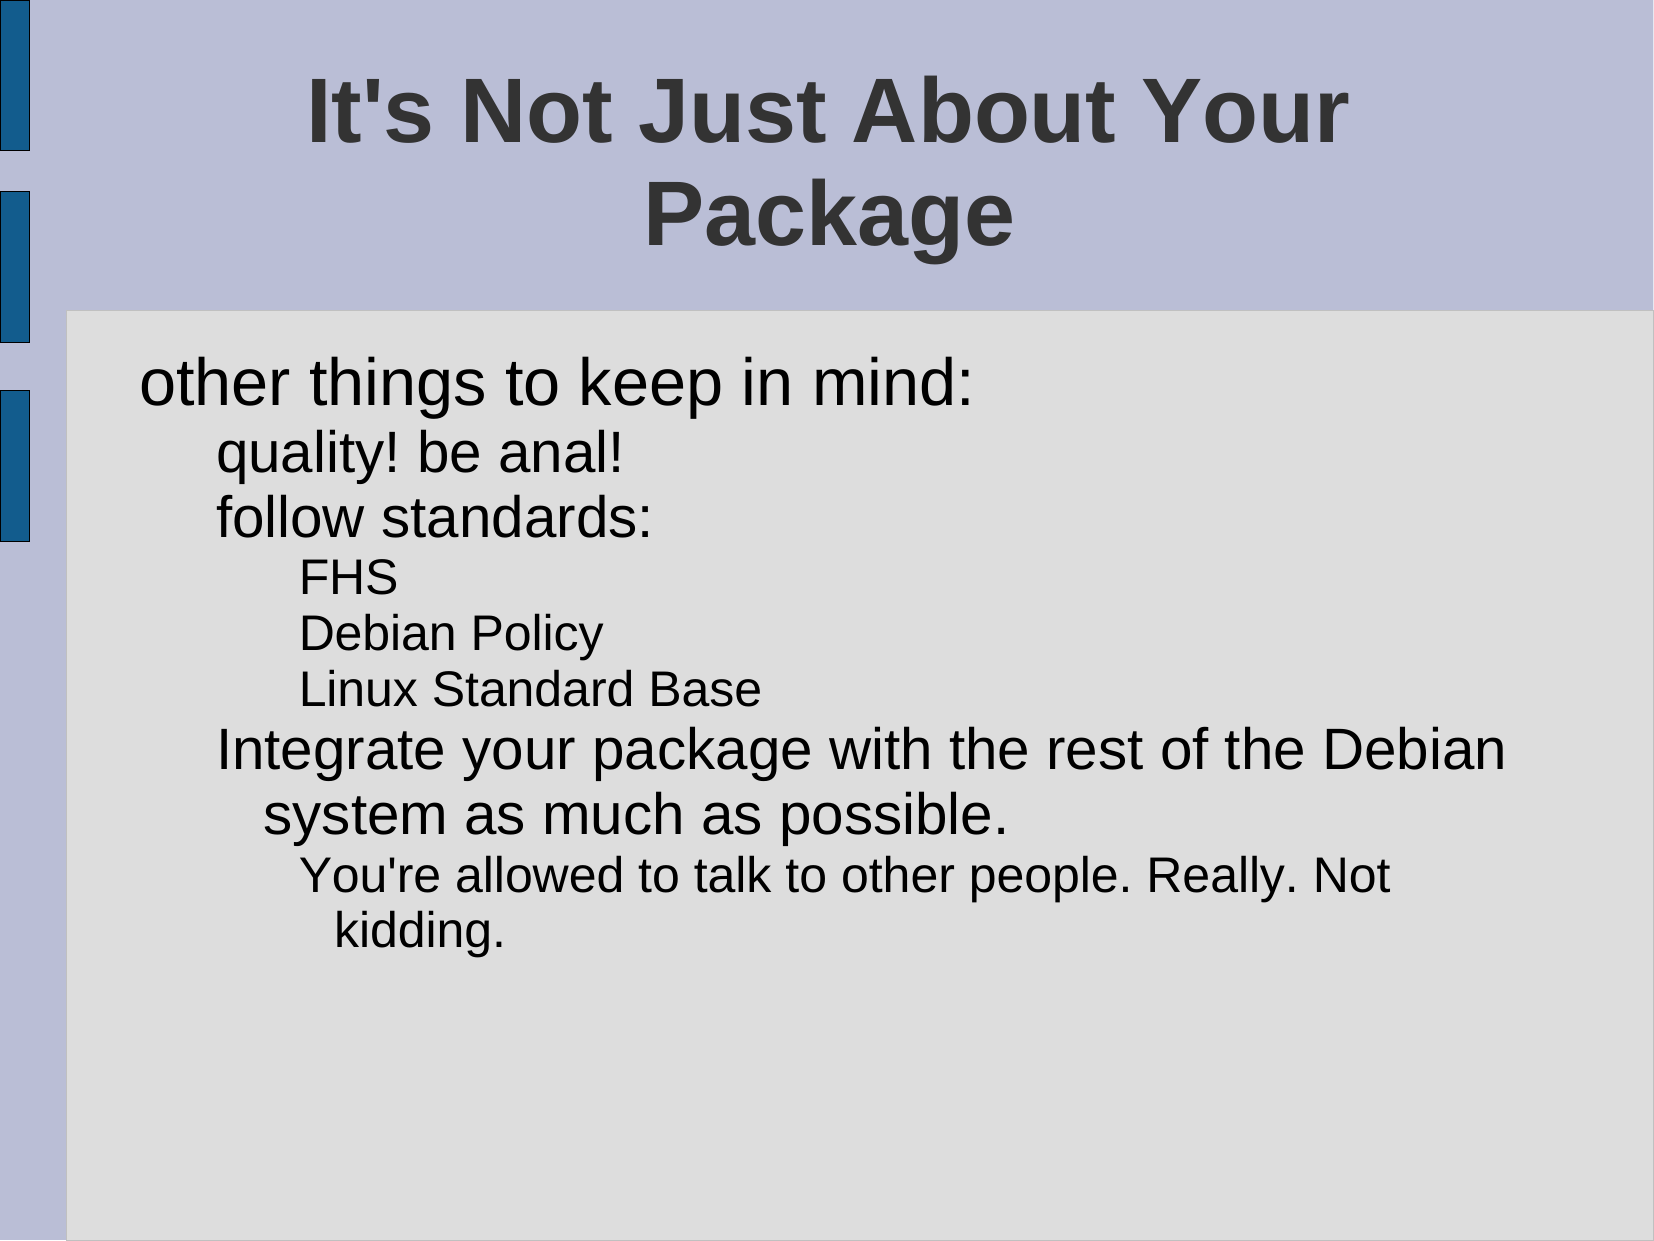

# It's Not Just About Your Package
other things to keep in mind:
quality! be anal!
follow standards:
FHS
Debian Policy
Linux Standard Base
Integrate your package with the rest of the Debian system as much as possible.
You're allowed to talk to other people. Really. Not kidding.